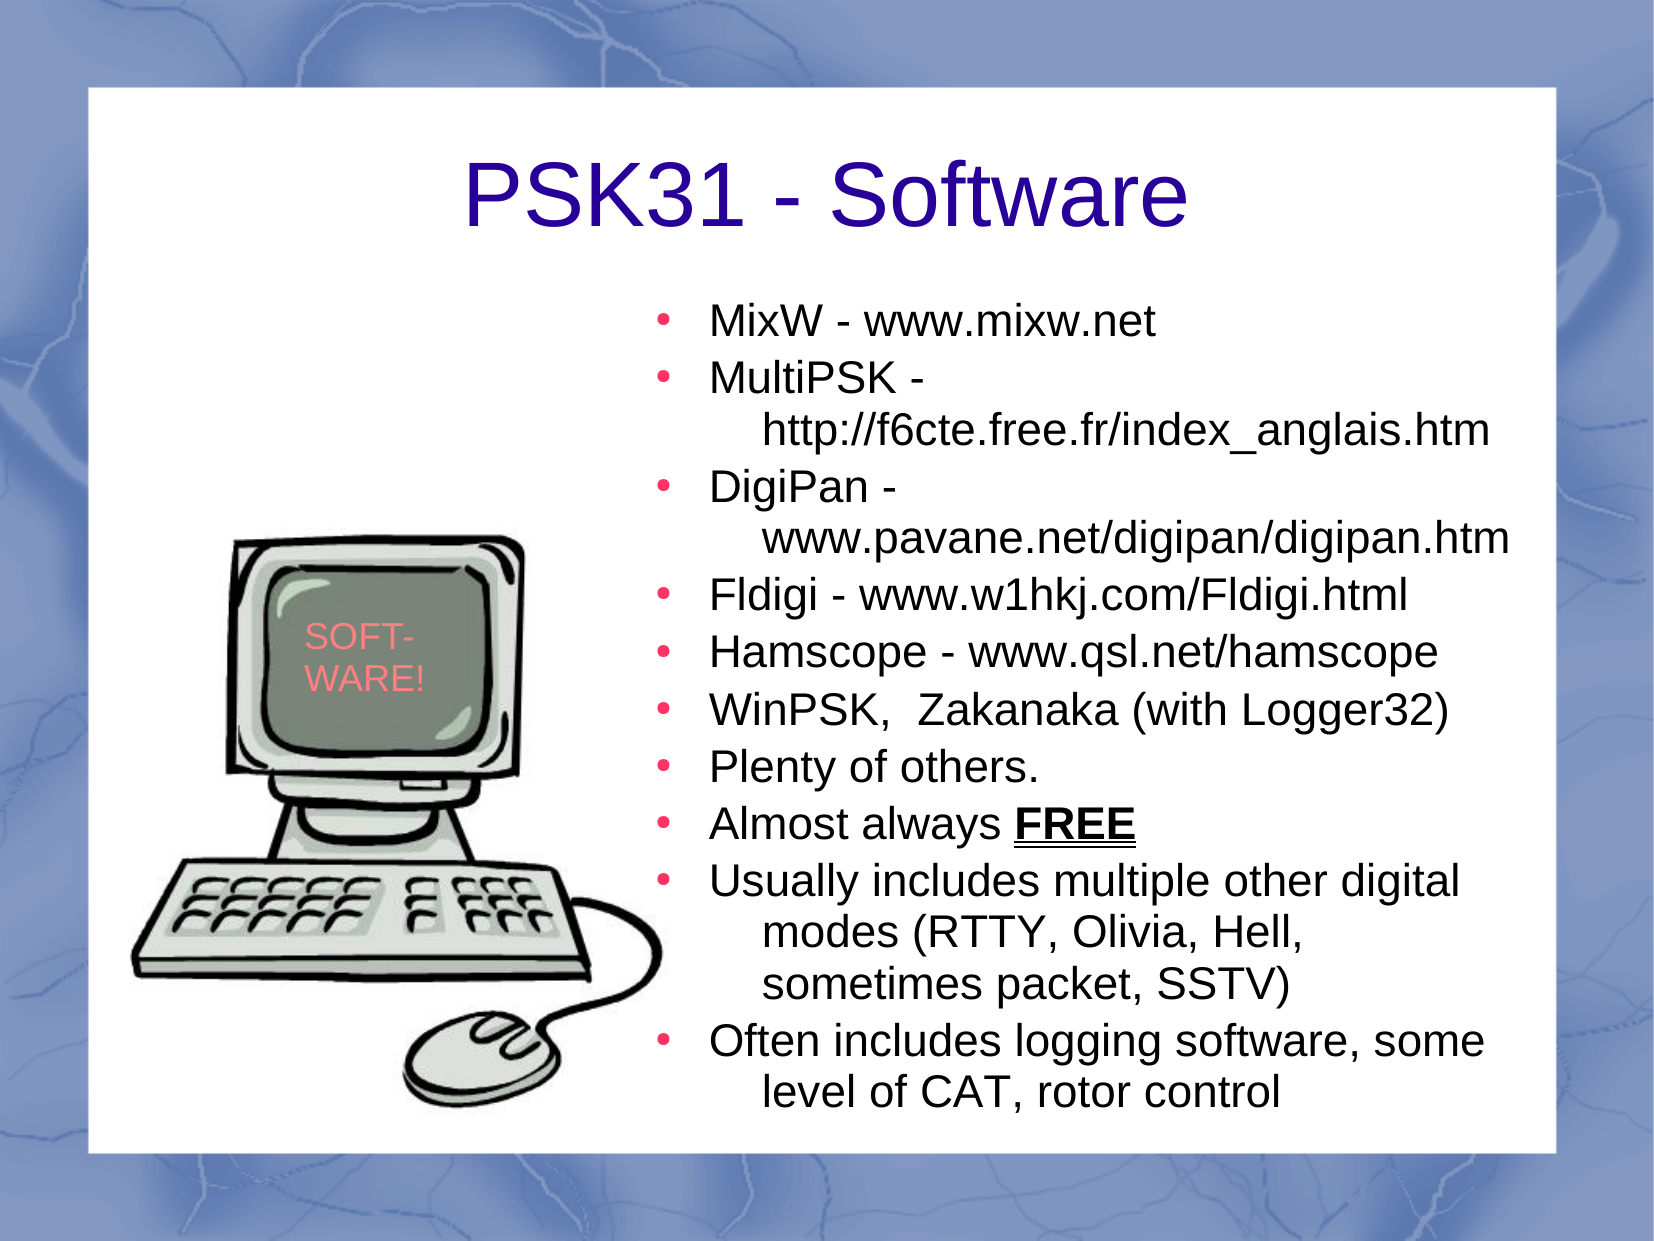

# PSK31 - Software
MixW - www.mixw.net
MultiPSK - http://f6cte.free.fr/index_anglais.htm
DigiPan - www.pavane.net/digipan/digipan.htm
Fldigi - www.w1hkj.com/Fldigi.html
Hamscope - www.qsl.net/hamscope
WinPSK, Zakanaka (with Logger32)
Plenty of others.
Almost always FREE
Usually includes multiple other digital modes (RTTY, Olivia, Hell, sometimes packet, SSTV)
Often includes logging software, some level of CAT, rotor control
SOFT-
WARE!